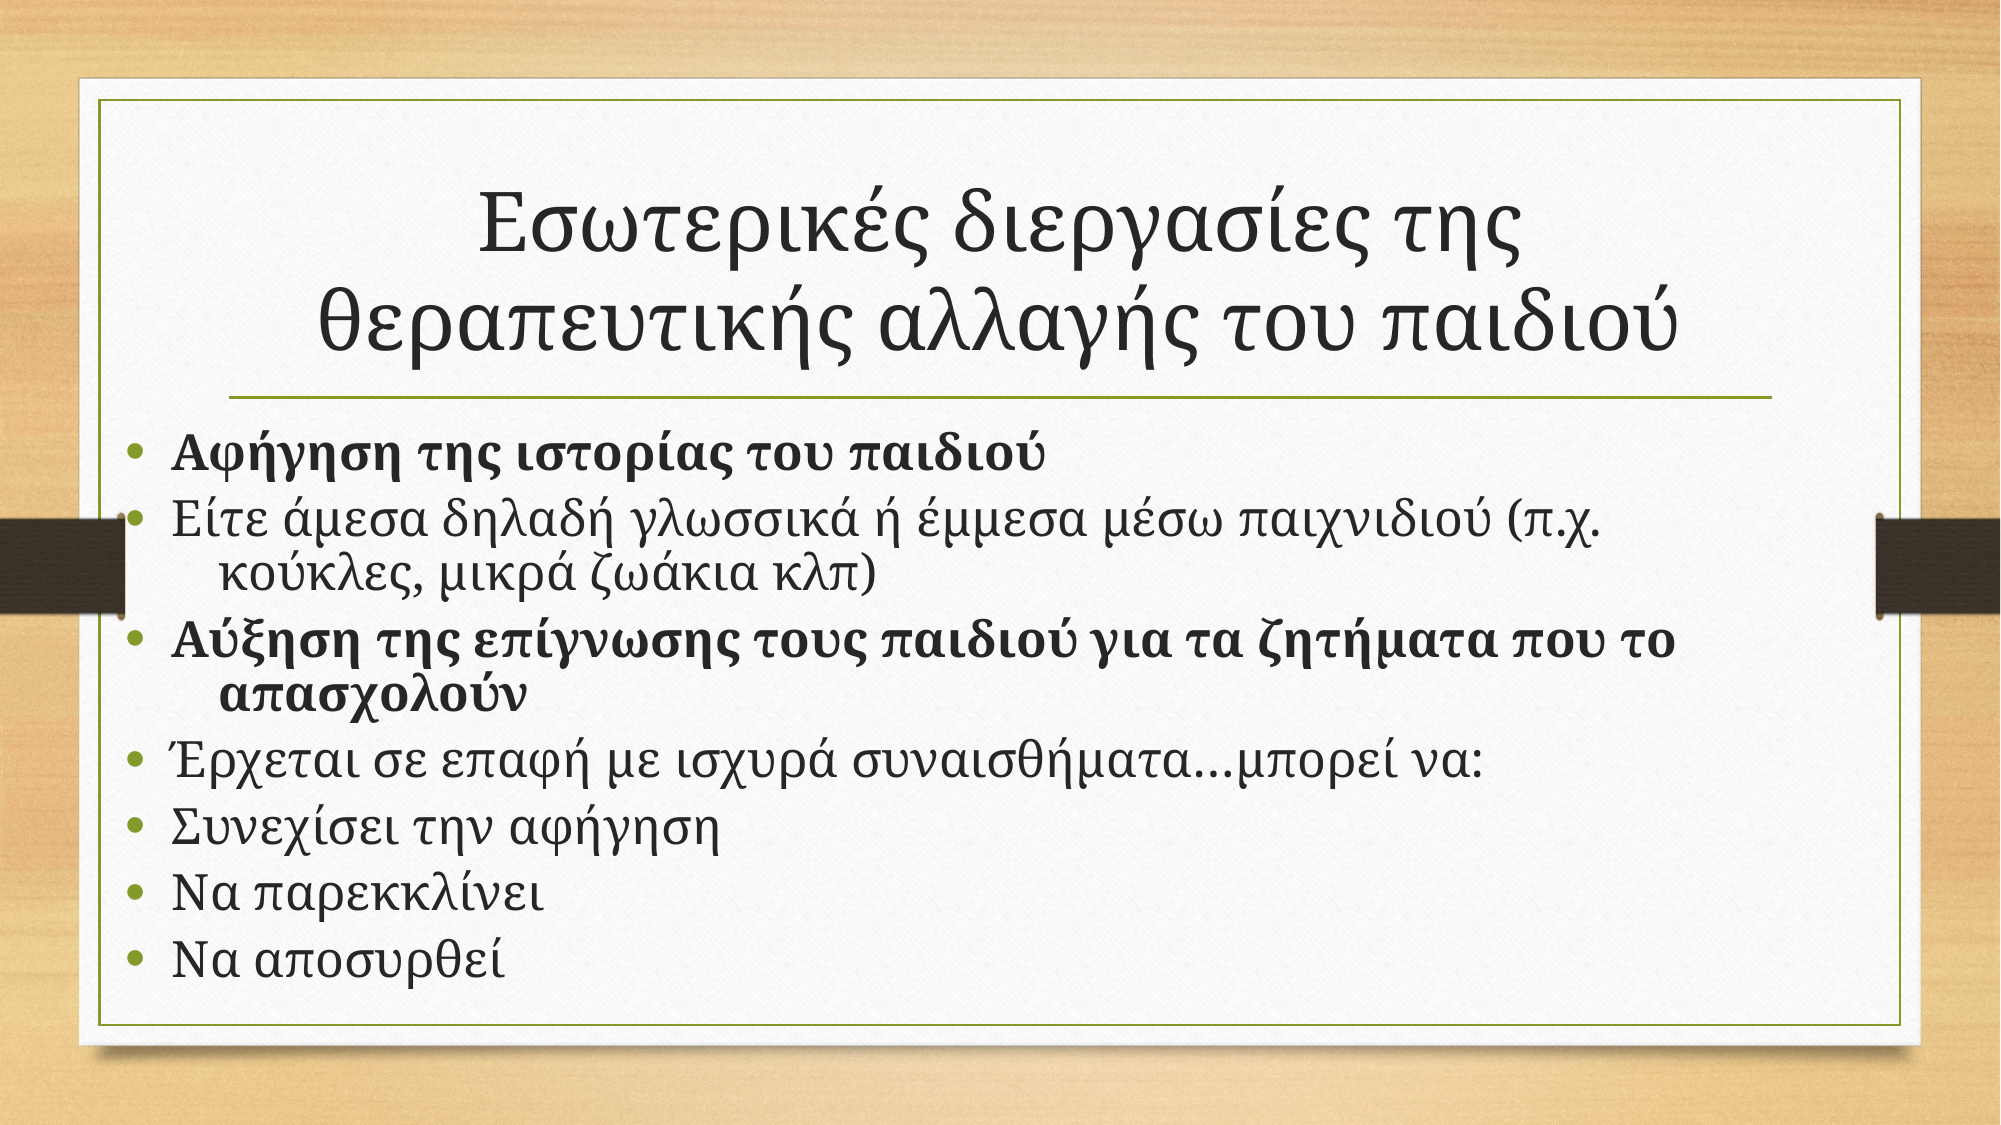

# Εσωτερικές διεργασίες της θεραπευτικής αλλαγής του παιδιού
Αφήγηση της ιστορίας του παιδιού
Είτε άμεσα δηλαδή γλωσσικά ή έμμεσα μέσω παιχνιδιού (π.χ. κούκλες, μικρά ζωάκια κλπ)
Αύξηση της επίγνωσης τους παιδιού για τα ζητήματα που το απασχολούν
Έρχεται σε επαφή με ισχυρά συναισθήματα…μπορεί να:
Συνεχίσει την αφήγηση
Να παρεκκλίνει
Να αποσυρθεί